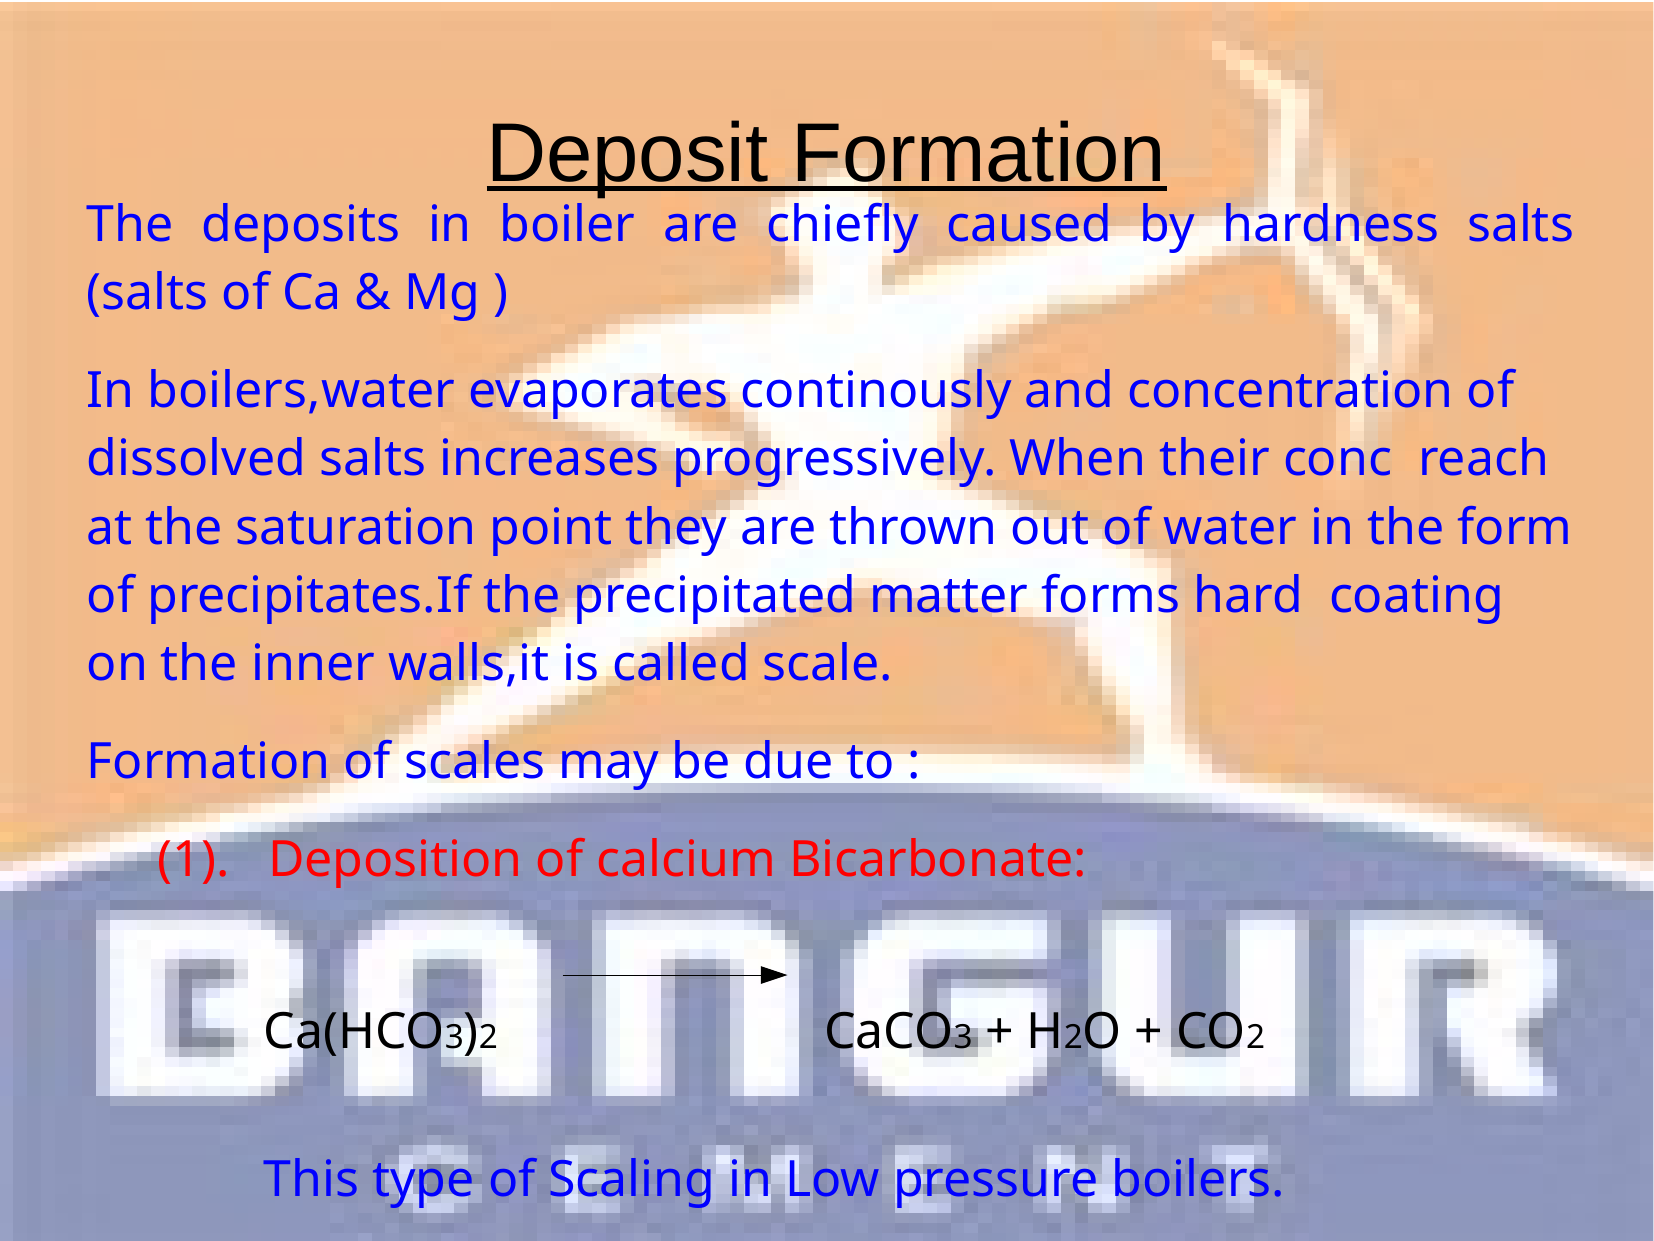

# Deposit Formation
The deposits in boiler are chiefly caused by hardness salts (salts of Ca & Mg )
In boilers,water evaporates continously and concentration of dissolved salts increases progressively. When their conc reach at the saturation point they are thrown out of water in the form of precipitates.If the precipitated matter forms hard coating on the inner walls,it is called scale.
Formation of scales may be due to :
(1).	Deposition of calcium Bicarbonate:
Ca(HCO3)2					CaCO3 + H2O + CO2
This type of Scaling in Low pressure boilers.